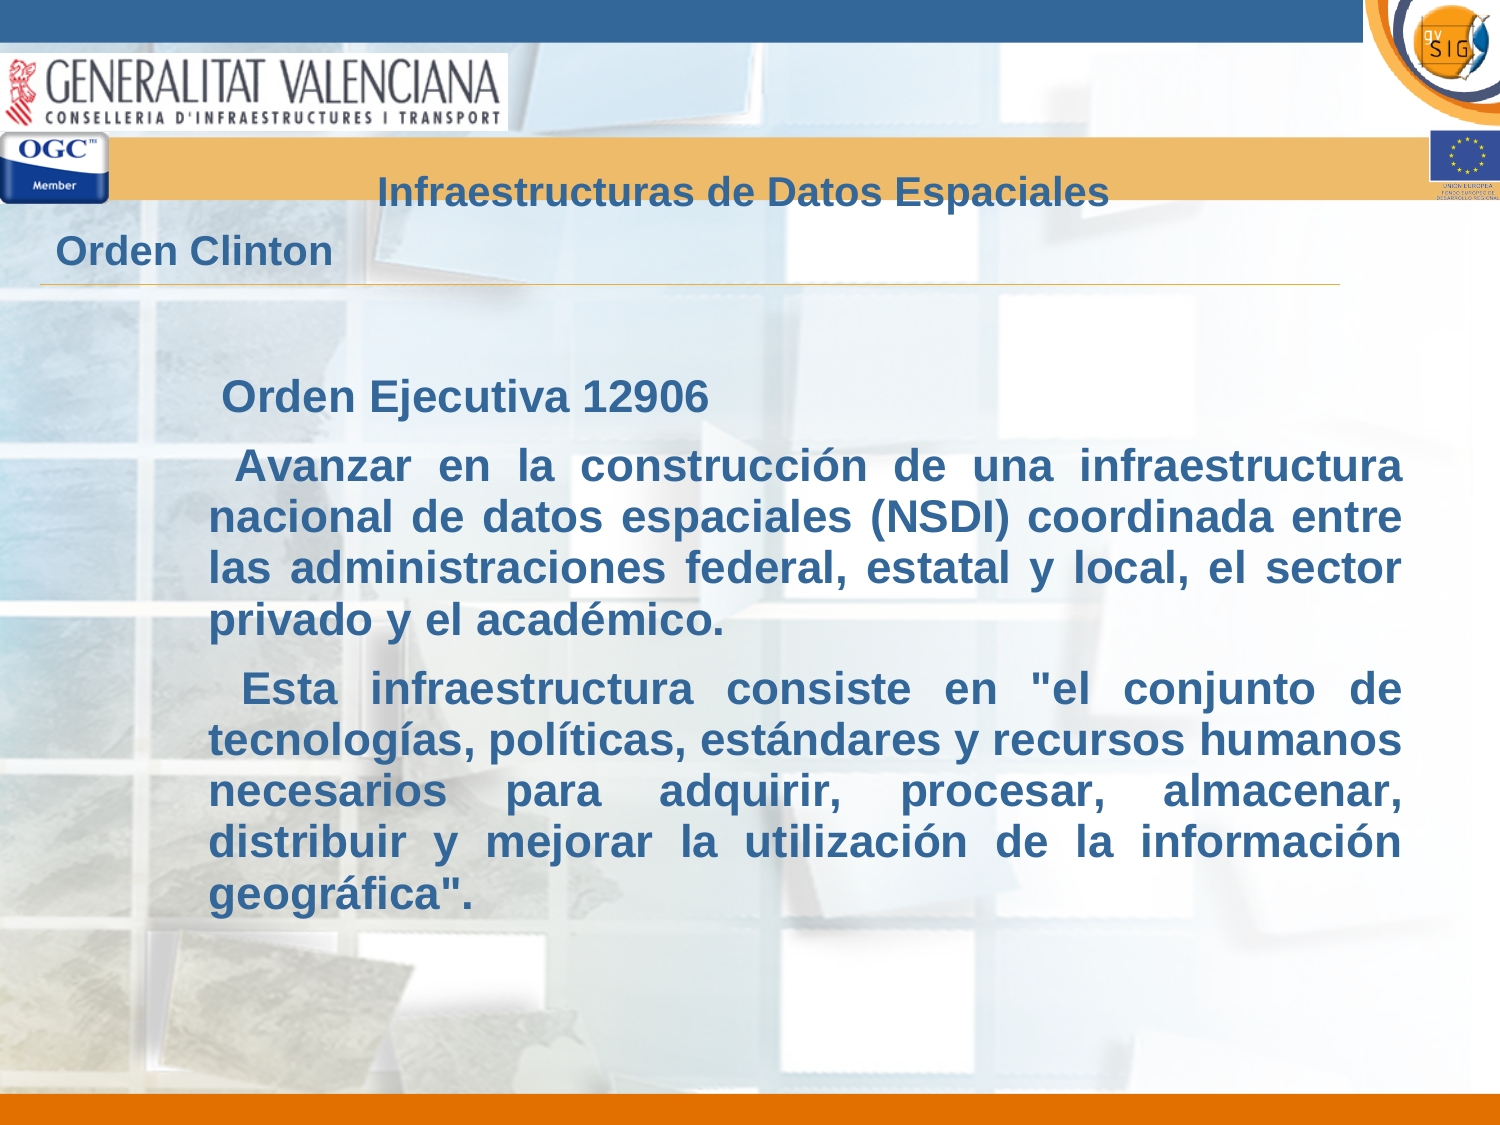

Infraestructuras de Datos Espaciales
Orden Clinton
 Orden Ejecutiva 12906
 Avanzar en la construcción de una infraestructura nacional de datos espaciales (NSDI) coordinada entre las administraciones federal, estatal y local, el sector privado y el académico.
 Esta infraestructura consiste en "el conjunto de tecnologías, políticas, estándares y recursos humanos necesarios para adquirir, procesar, almacenar, distribuir y mejorar la utilización de la información geográfica".